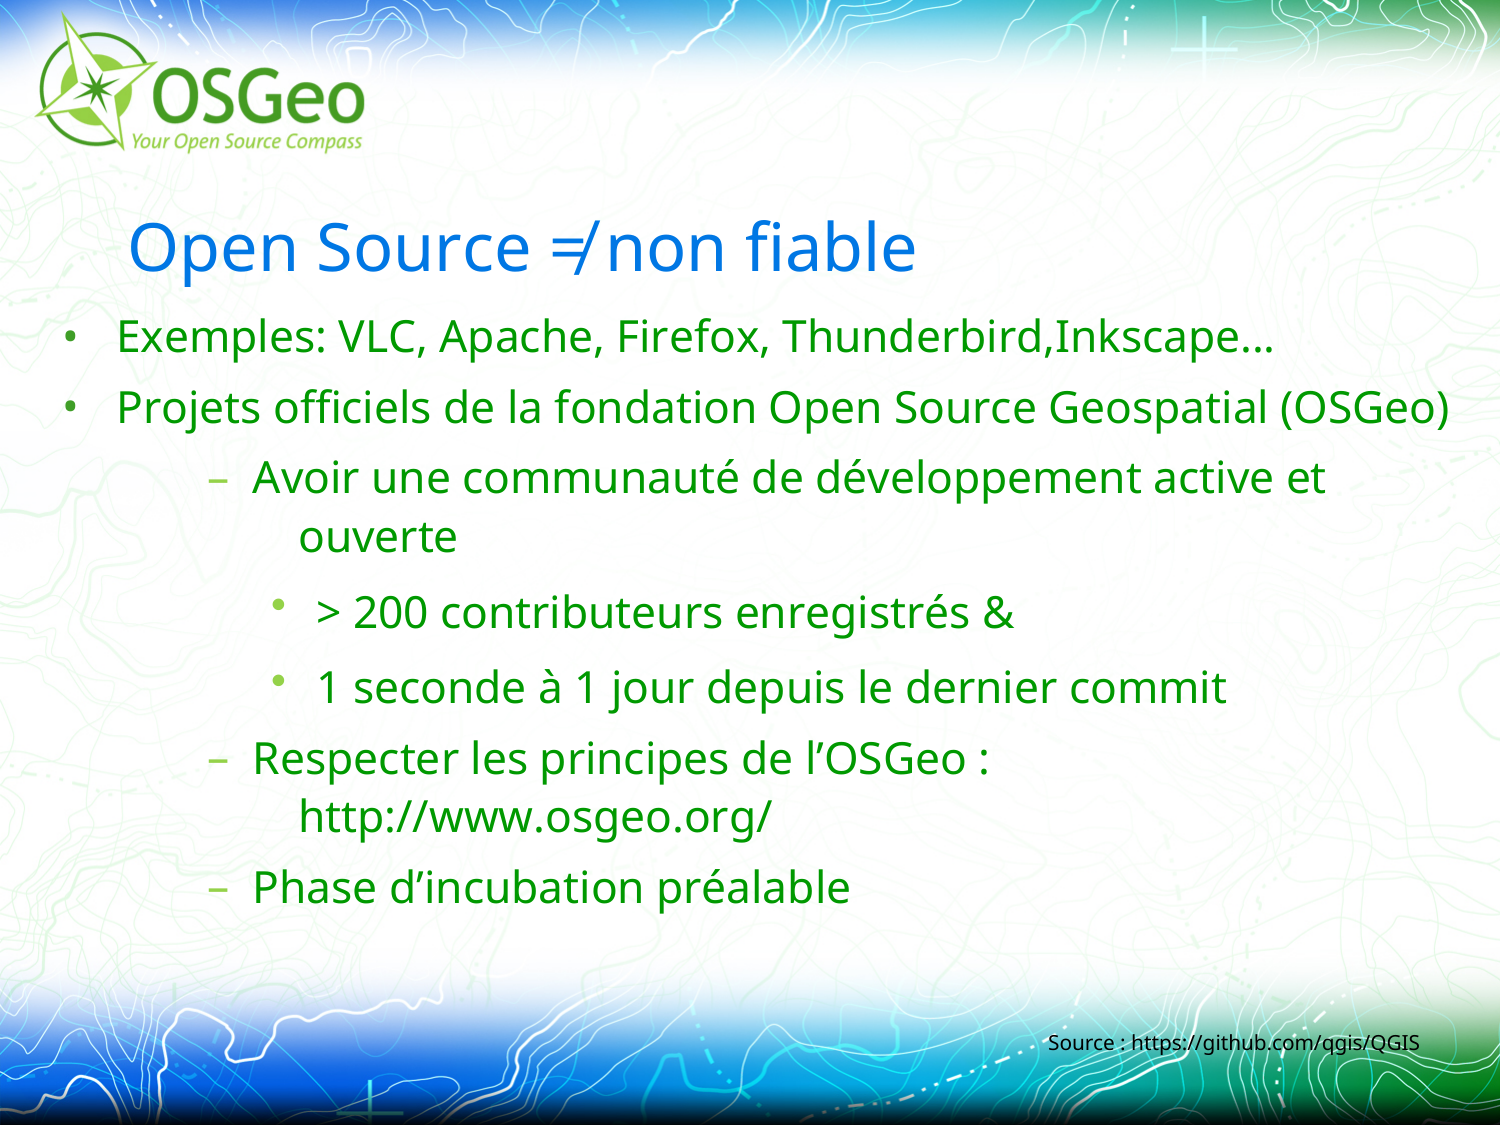

# Open Source ≠ non fiable
Exemples: VLC, Apache, Firefox, Thunderbird,Inkscape...
Projets officiels de la fondation Open Source Geospatial (OSGeo)
Avoir une communauté de développement active et ouverte
> 200 contributeurs enregistrés &
1 seconde à 1 jour depuis le dernier commit
Respecter les principes de l’OSGeo : http://www.osgeo.org/
Phase d’incubation préalable
Source : https://github.com/qgis/QGIS